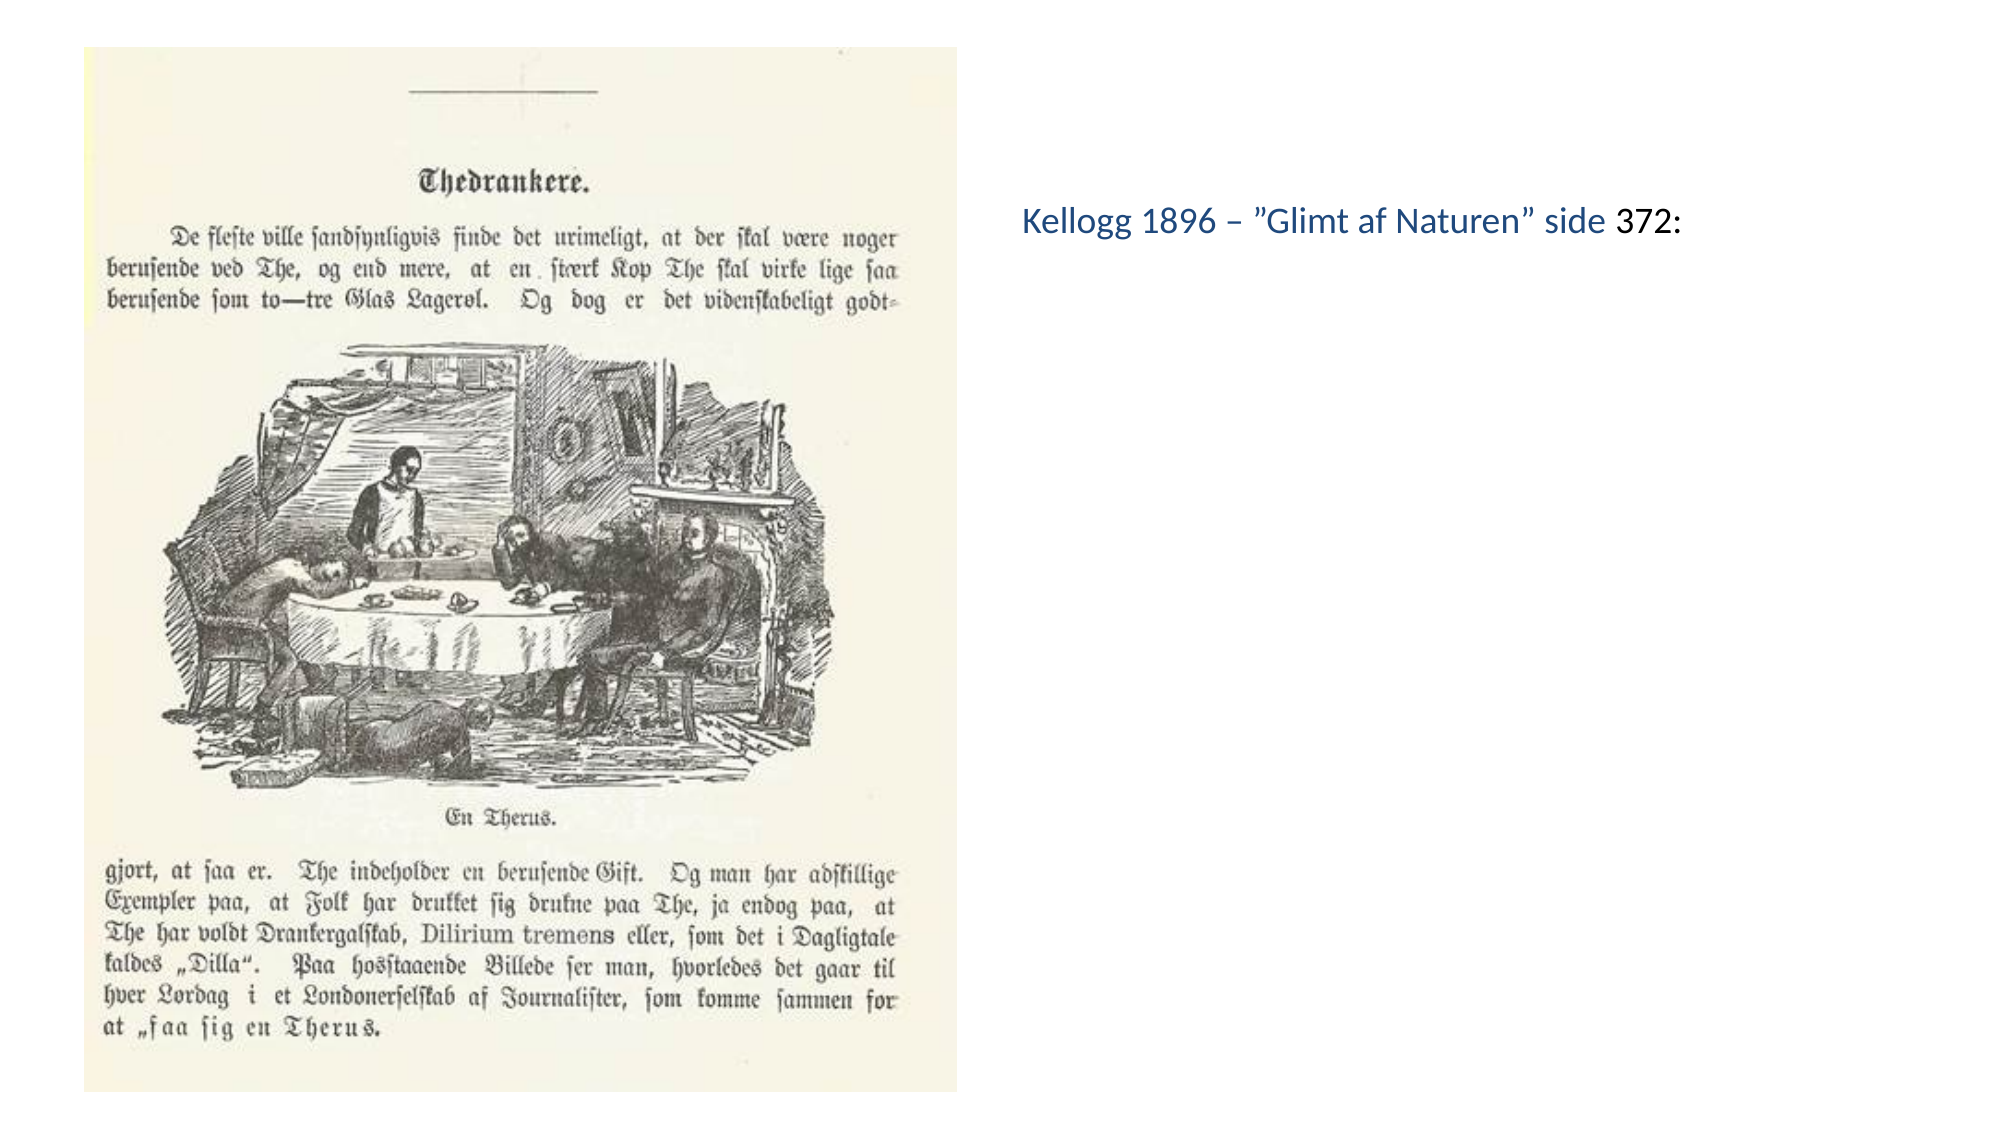

Kellogg 1896 – ”Glimt af Naturen” side 372: